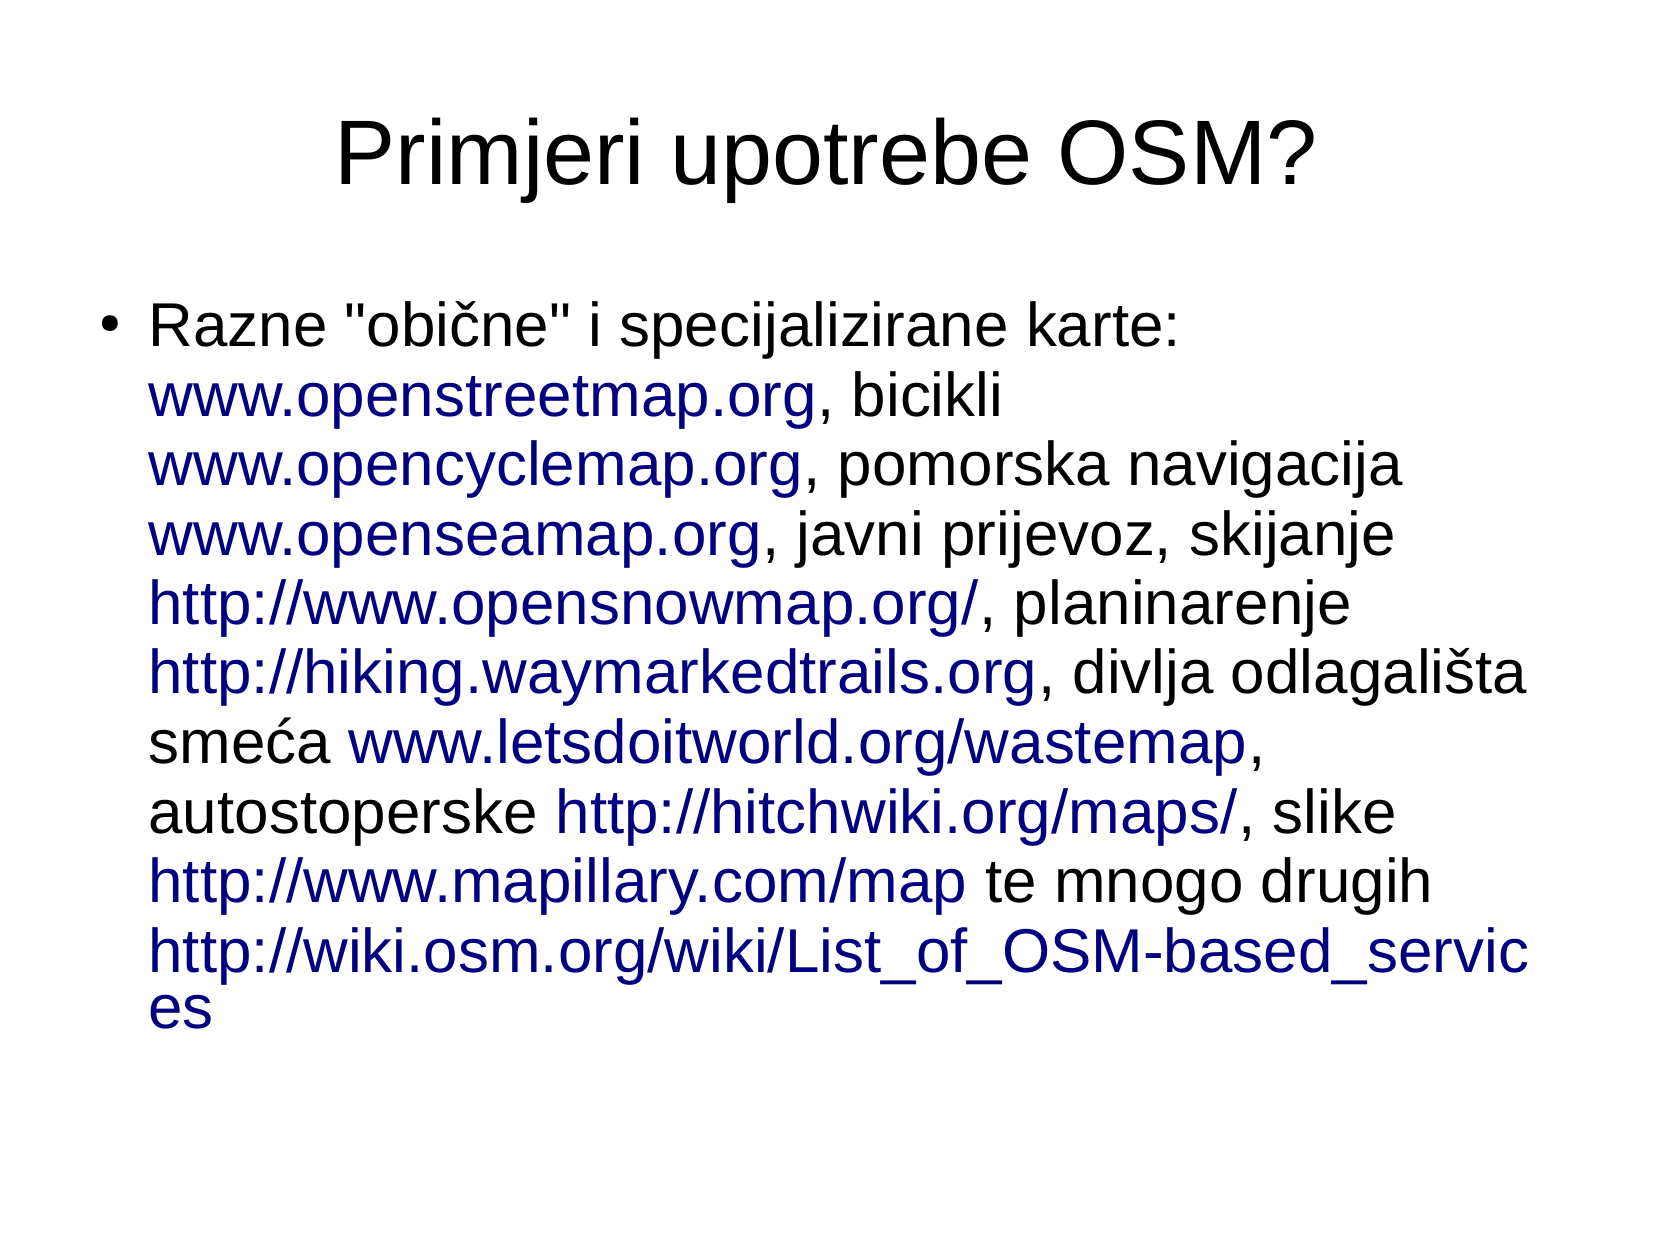

# Primjeri upotrebe OSM?
Razne "obične" i specijalizirane karte: www.openstreetmap.org, bicikli www.opencyclemap.org, pomorska navigacija www.openseamap.org, javni prijevoz, skijanje http://www.opensnowmap.org/, planinarenje http://hiking.waymarkedtrails.org, divlja odlagališta smeća www.letsdoitworld.org/wastemap, autostoperske http://hitchwiki.org/maps/, slikehttp://www.mapillary.com/map te mnogo drugih http://wiki.osm.org/wiki/List_of_OSM-based_services